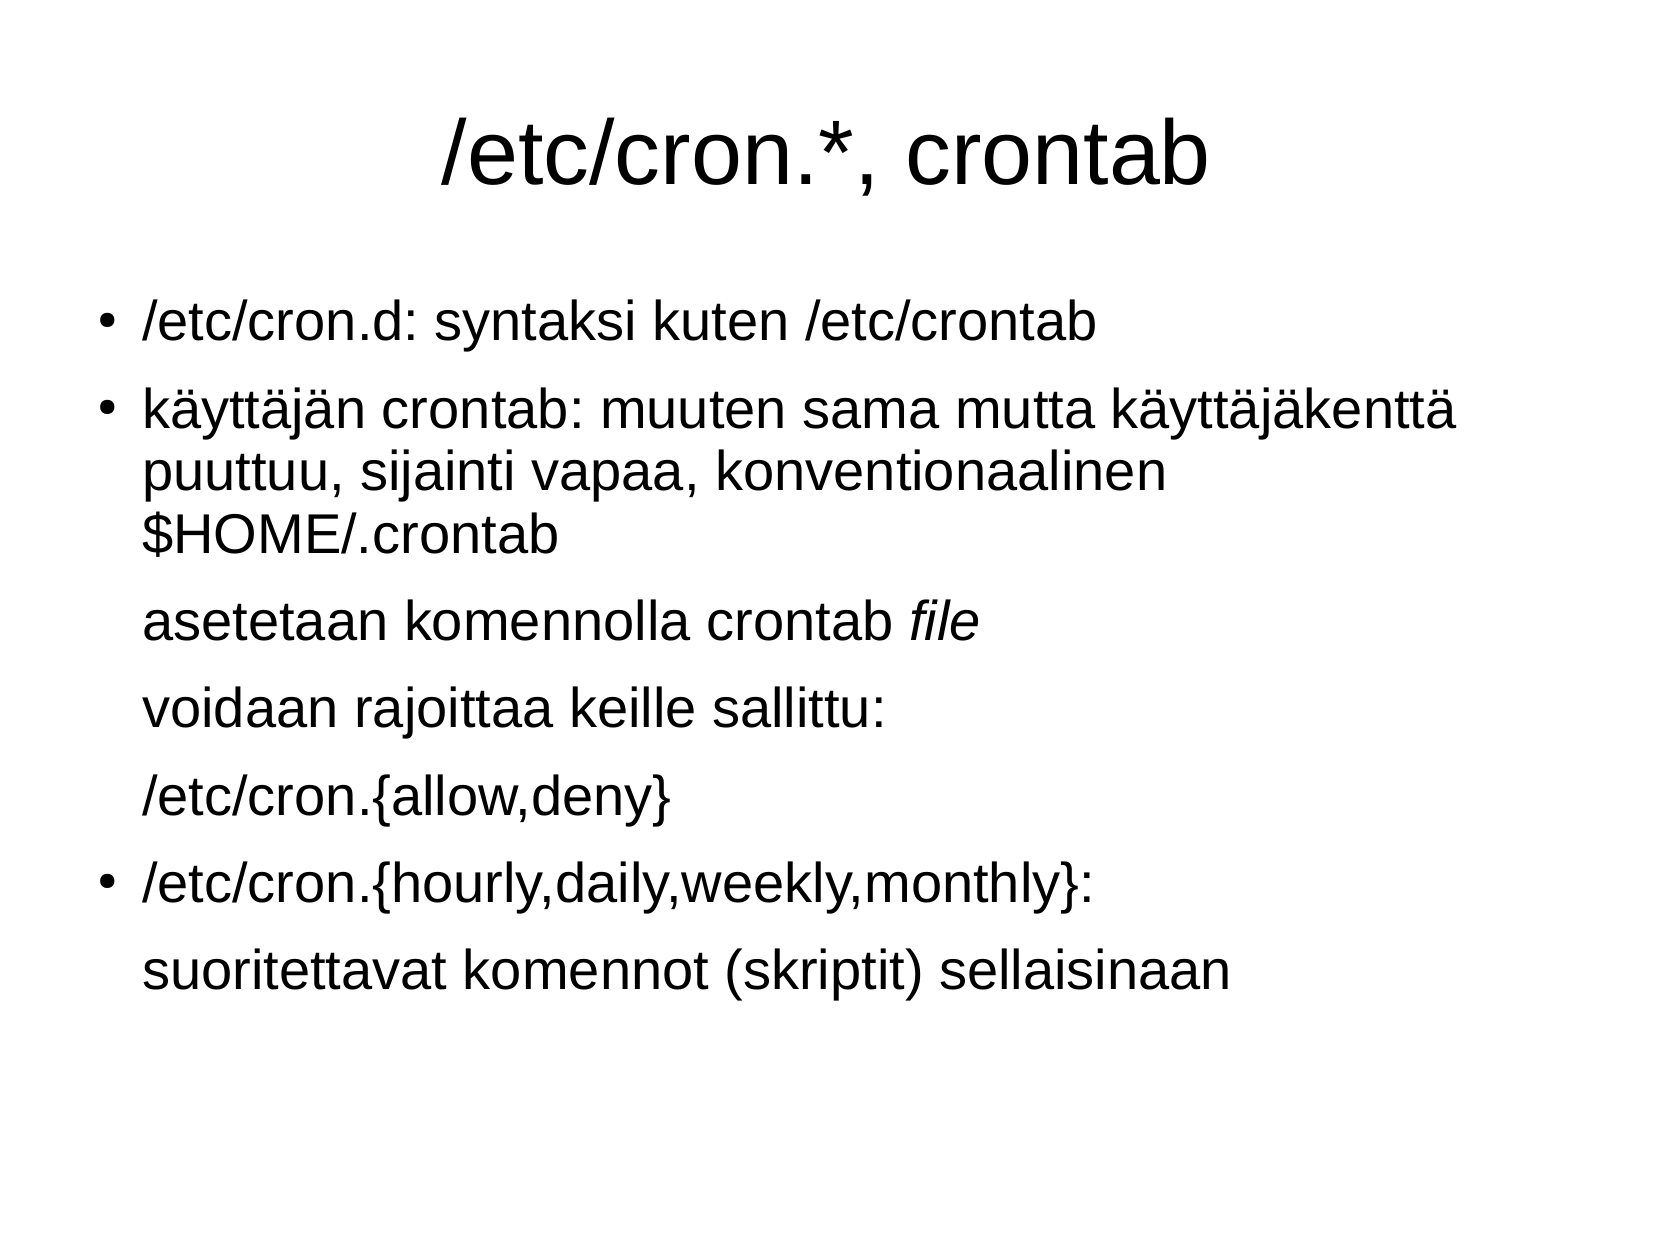

# /etc/cron.*, crontab
/etc/cron.d: syntaksi kuten /etc/crontab
käyttäjän crontab: muuten sama mutta käyttäjäkenttä puuttuu, sijainti vapaa, konventionaalinen $HOME/.crontab
asetetaan komennolla crontab file
voidaan rajoittaa keille sallittu:
/etc/cron.{allow,deny}
/etc/cron.{hourly,daily,weekly,monthly}:
suoritettavat komennot (skriptit) sellaisinaan